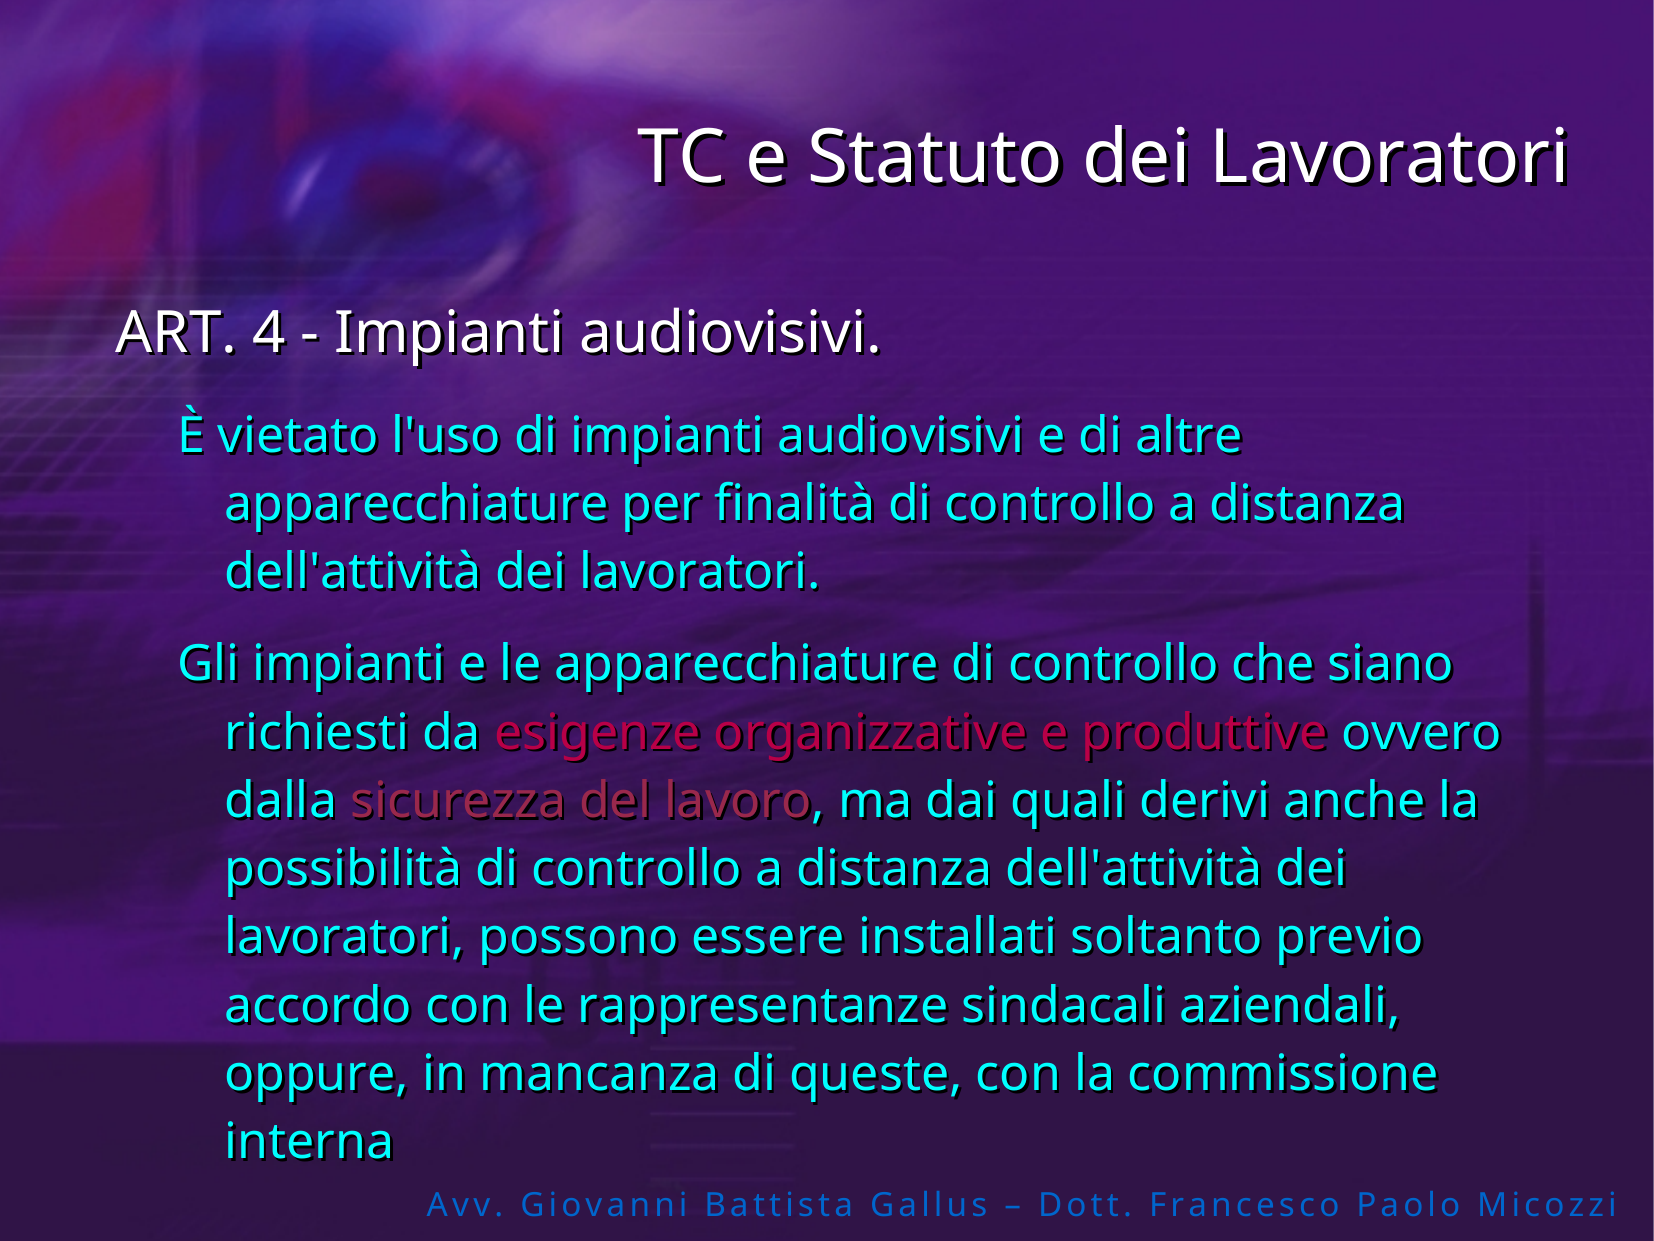

# TC e Statuto dei Lavoratori
 ART. 4 - Impianti audiovisivi.
È vietato l'uso di impianti audiovisivi e di altre apparecchiature per finalità di controllo a distanza dell'attività dei lavoratori.
Gli impianti e le apparecchiature di controllo che siano richiesti da esigenze organizzative e produttive ovvero dalla sicurezza del lavoro, ma dai quali derivi anche la possibilità di controllo a distanza dell'attività dei lavoratori, possono essere installati soltanto previo accordo con le rappresentanze sindacali aziendali, oppure, in mancanza di queste, con la commissione interna
dott. Francesco Paolo Micozzi - f.micozzi@studionati.it